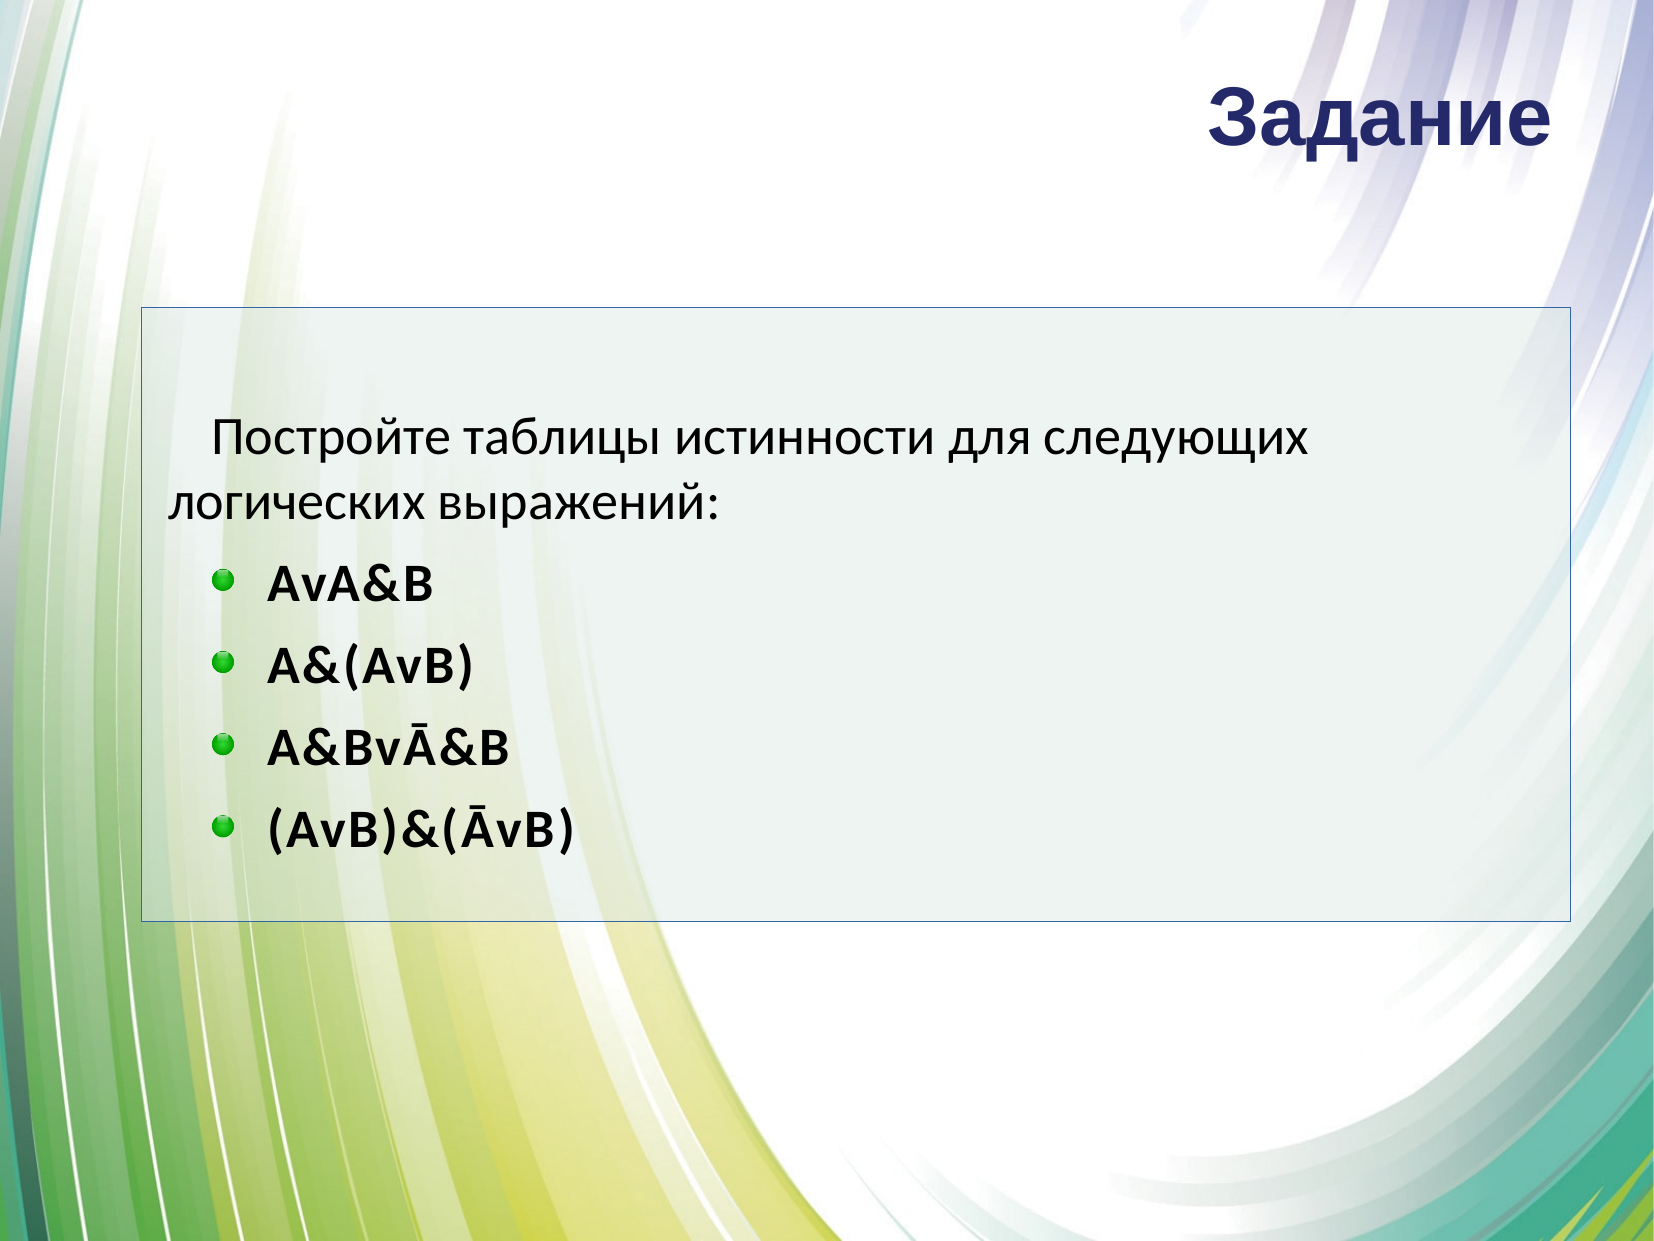

Задание
Постройте таблицы истинности для следующих логических выражений:
AvA&B
A&(AvB)
A&BvĀ&B
(AvB)&(ĀvB)